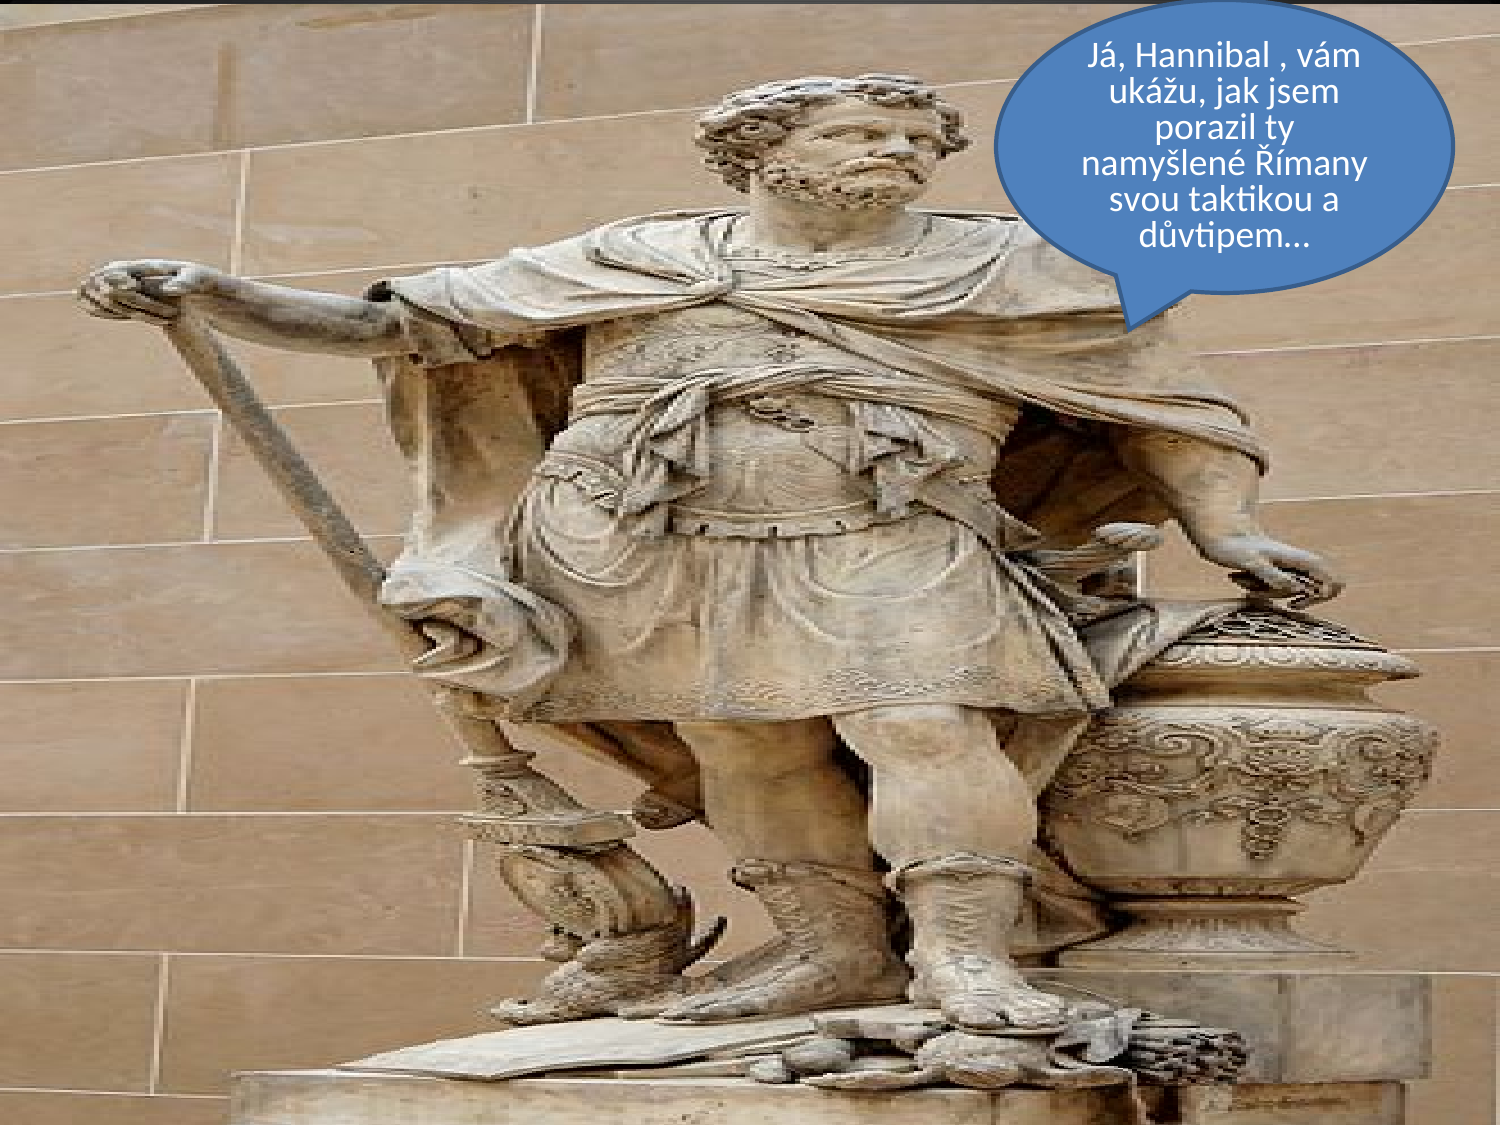

Já, Hannibal , vám ukážu, jak jsem porazil ty namyšlené Římany svou taktikou a důvtipem…
#